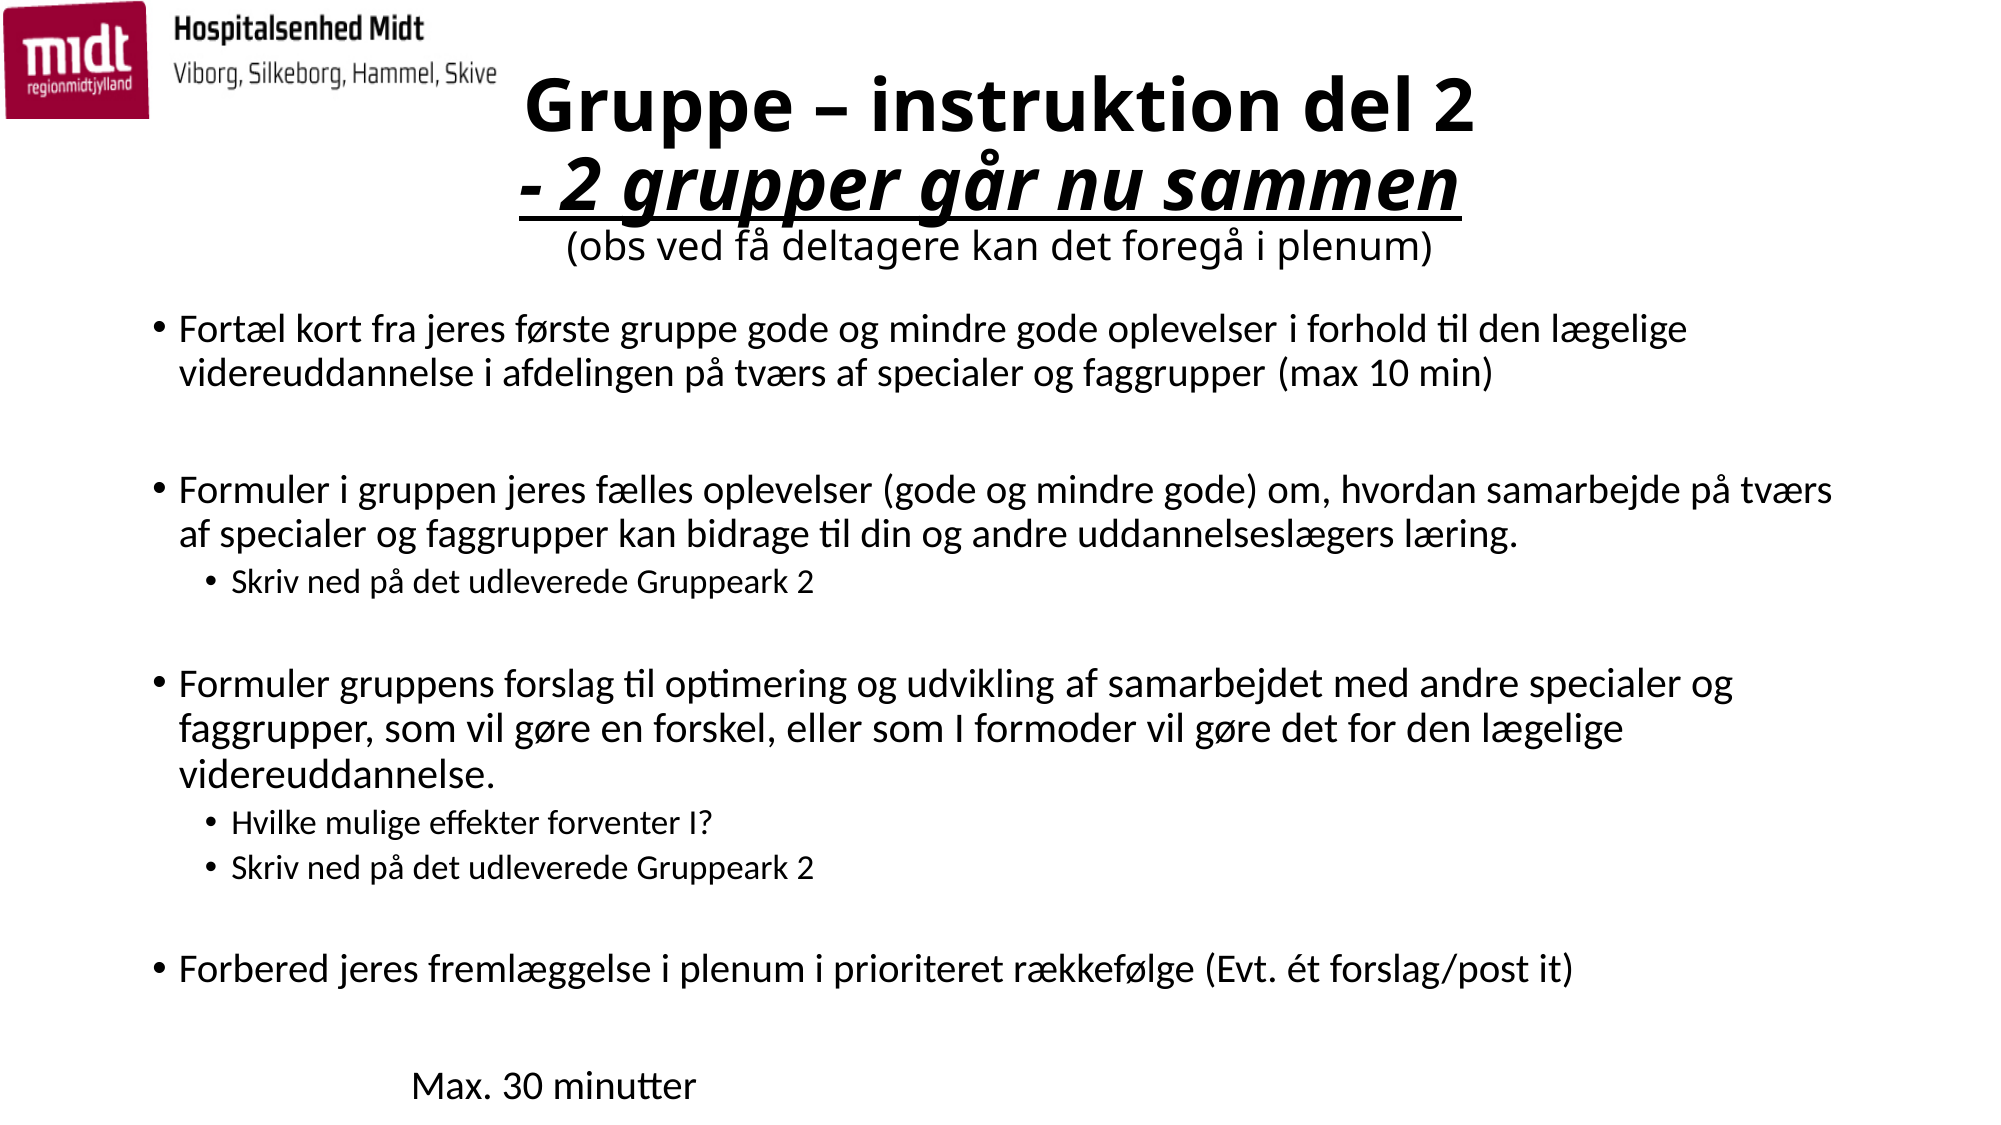

# Gruppe – instruktion del 2 - 2 grupper går nu sammen (obs ved få deltagere kan det foregå i plenum)
Fortæl kort fra jeres første gruppe gode og mindre gode oplevelser i forhold til den lægelige videreuddannelse i afdelingen på tværs af specialer og faggrupper (max 10 min)
Formuler i gruppen jeres fælles oplevelser (gode og mindre gode) om, hvordan samarbejde på tværs af specialer og faggrupper kan bidrage til din og andre uddannelseslægers læring.
Skriv ned på det udleverede Gruppeark 2
Formuler gruppens forslag til optimering og udvikling af samarbejdet med andre specialer og faggrupper, som vil gøre en forskel, eller som I formoder vil gøre det for den lægelige videreuddannelse.
Hvilke mulige effekter forventer I?
Skriv ned på det udleverede Gruppeark 2
Forbered jeres fremlæggelse i plenum i prioriteret rækkefølge (Evt. ét forslag/post it)
					Max. 30 minutter